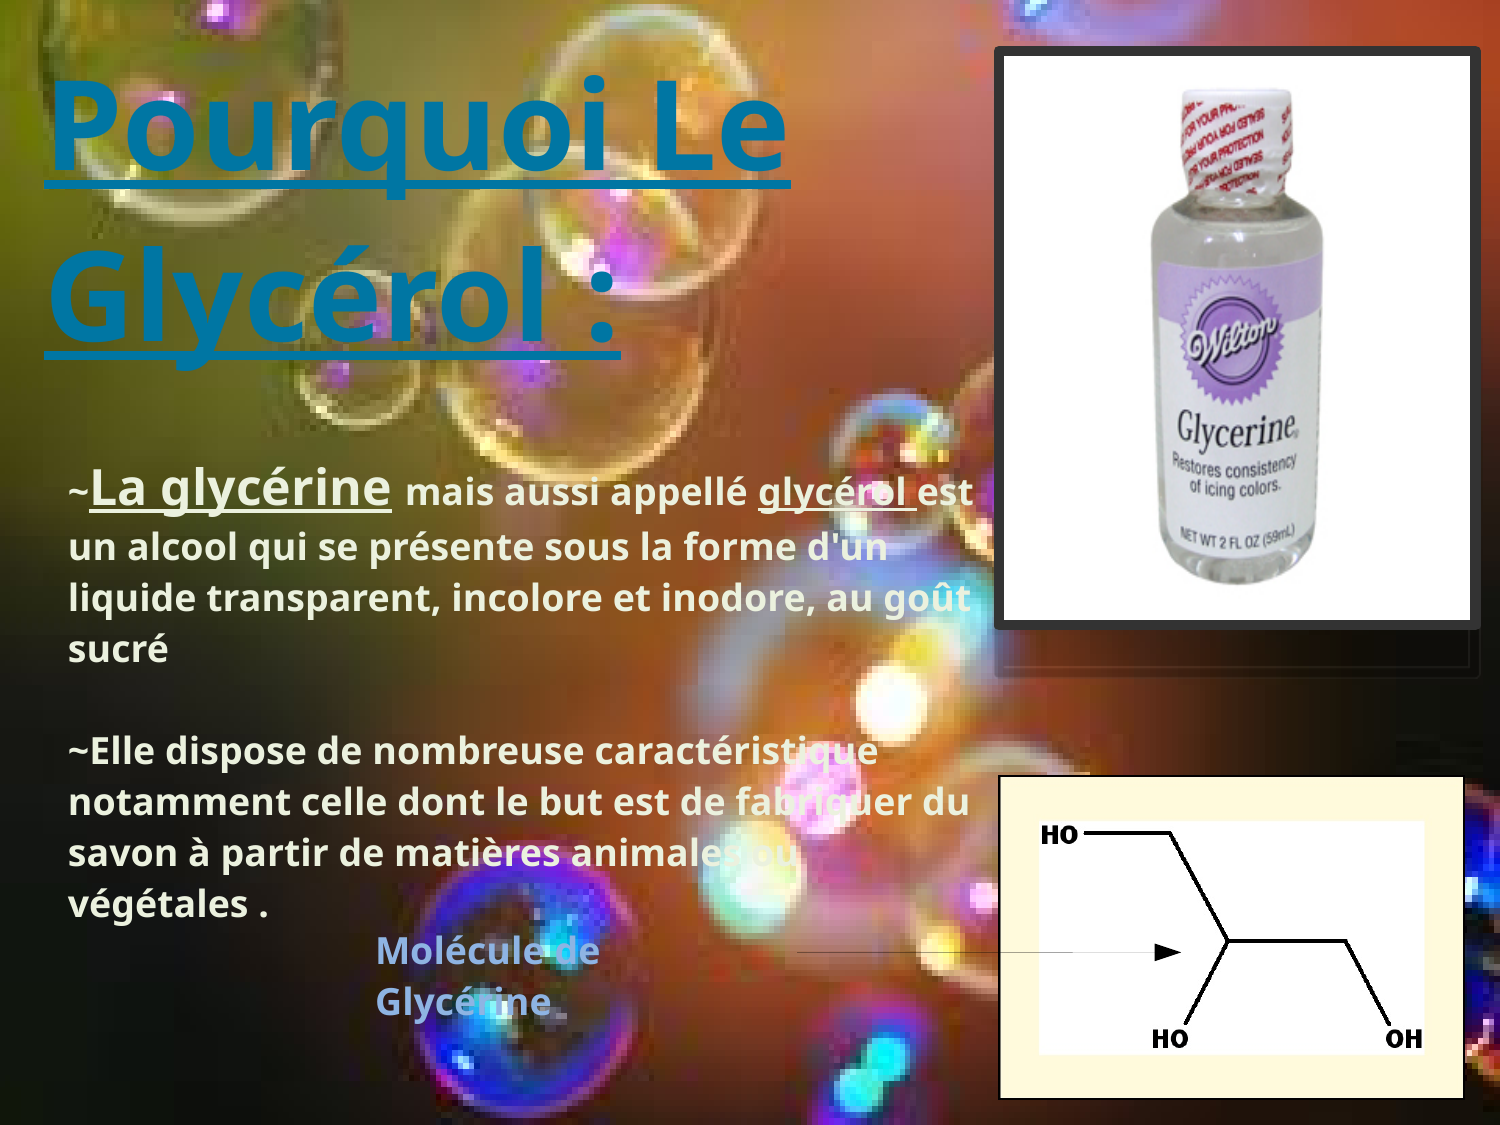

Pourquoi Le Glycérol :
~La glycérine mais aussi appellé glycérol est un alcool qui se présente sous la forme d'un liquide transparent, incolore et inodore, au goût sucré
~Elle dispose de nombreuse caractéristique notamment celle dont le but est de fabriquer du savon à partir de matières animales ou végétales .
Molécule de Glycérine